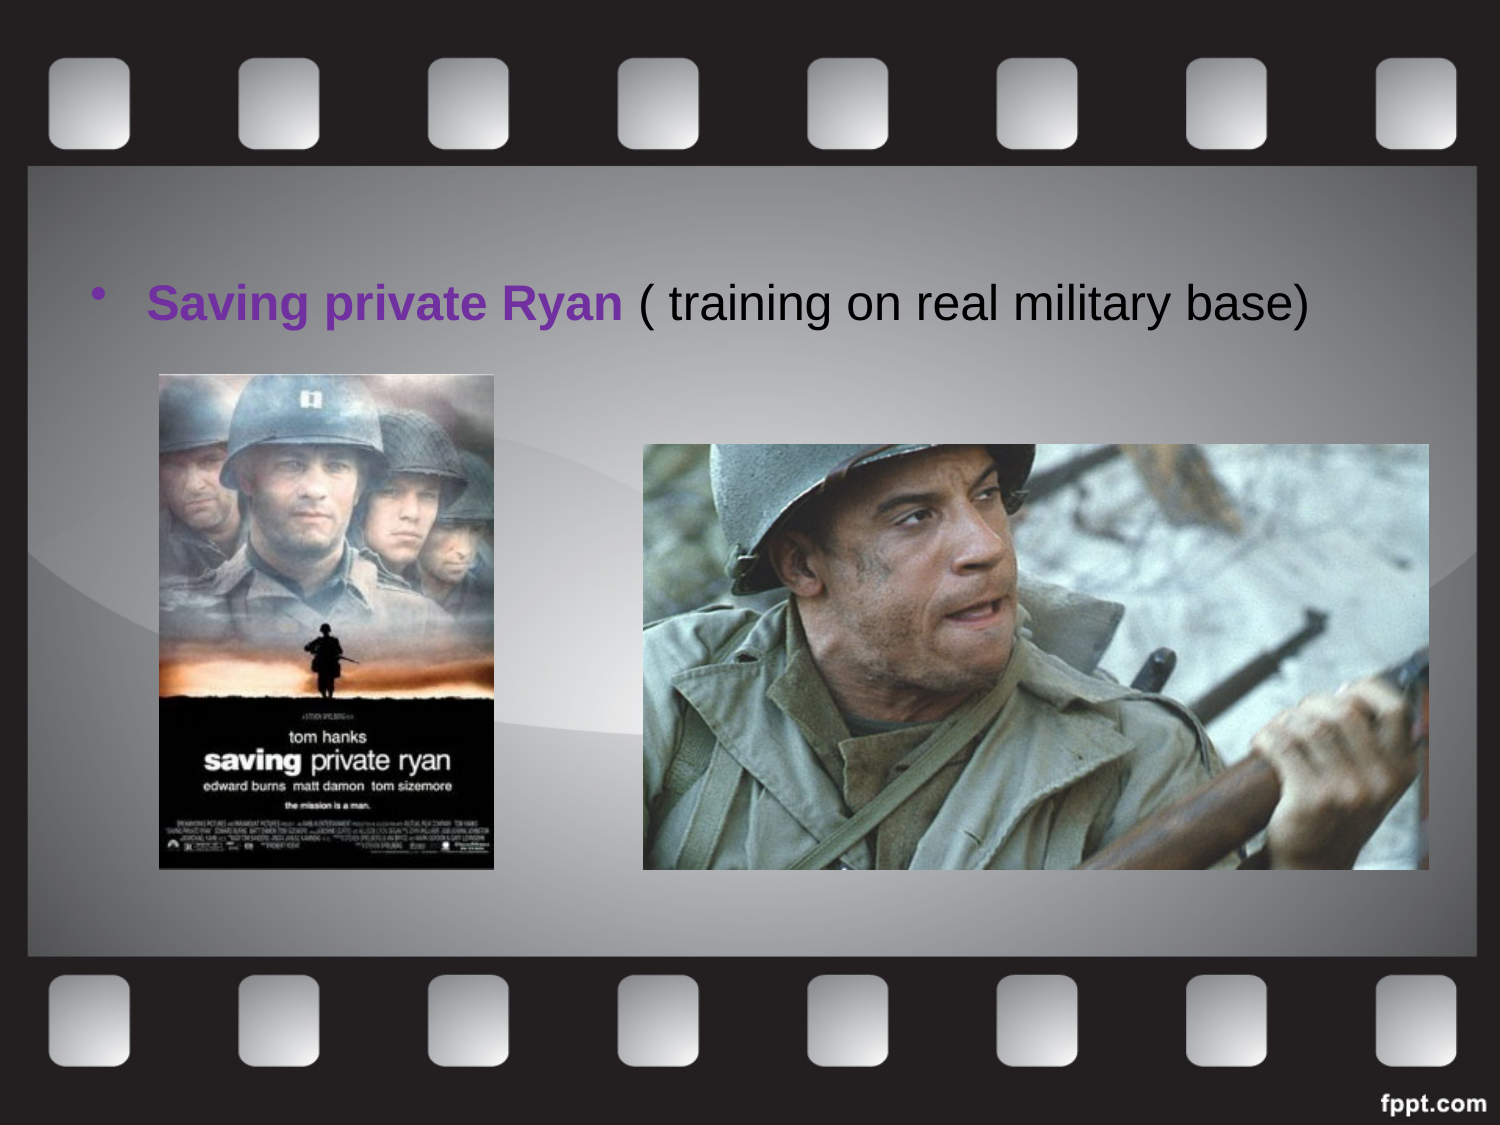

# Saving private Ryan ( training on real military base)